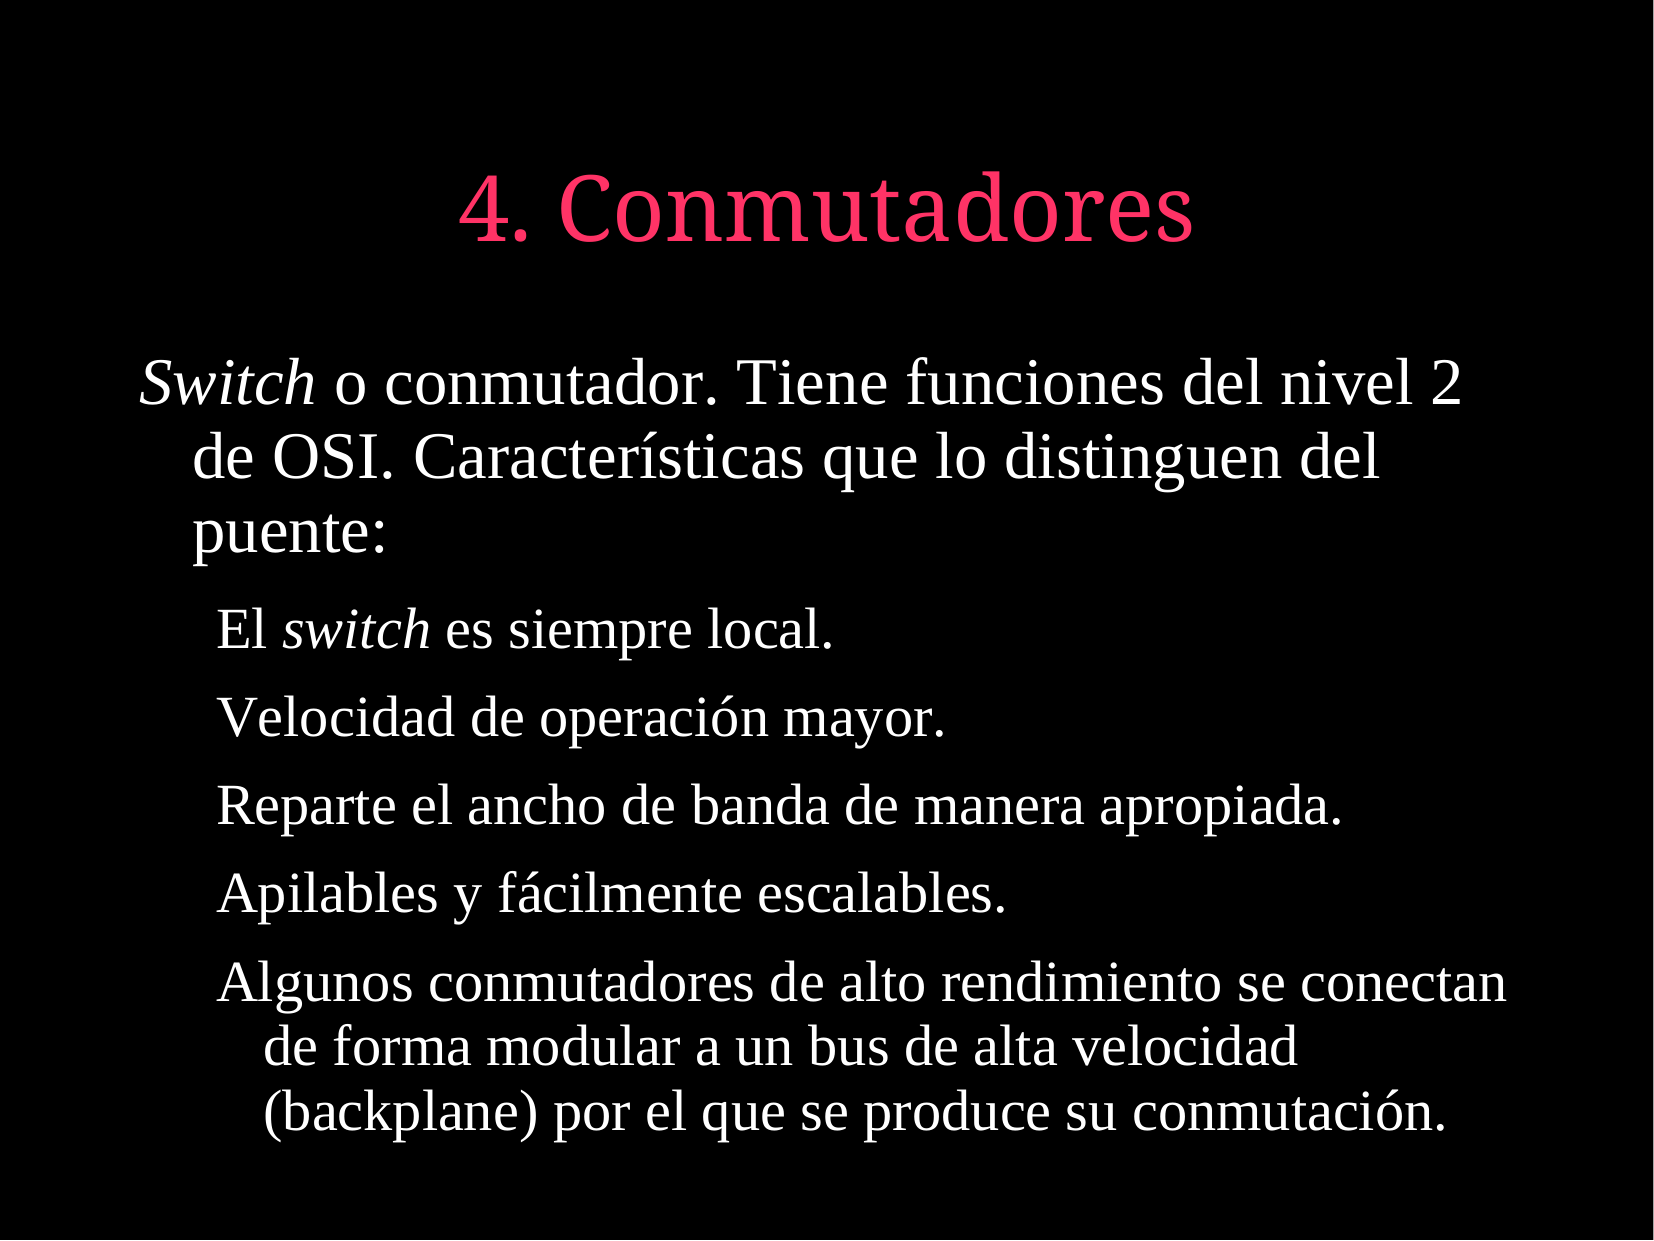

# 4. Conmutadores
Switch o conmutador. Tiene funciones del nivel 2 de OSI. Características que lo distinguen del puente:
El switch es siempre local.
Velocidad de operación mayor.
Reparte el ancho de banda de manera apropiada.
Apilables y fácilmente escalables.
Algunos conmutadores de alto rendimiento se conectan de forma modular a un bus de alta velocidad (backplane) por el que se produce su conmutación.